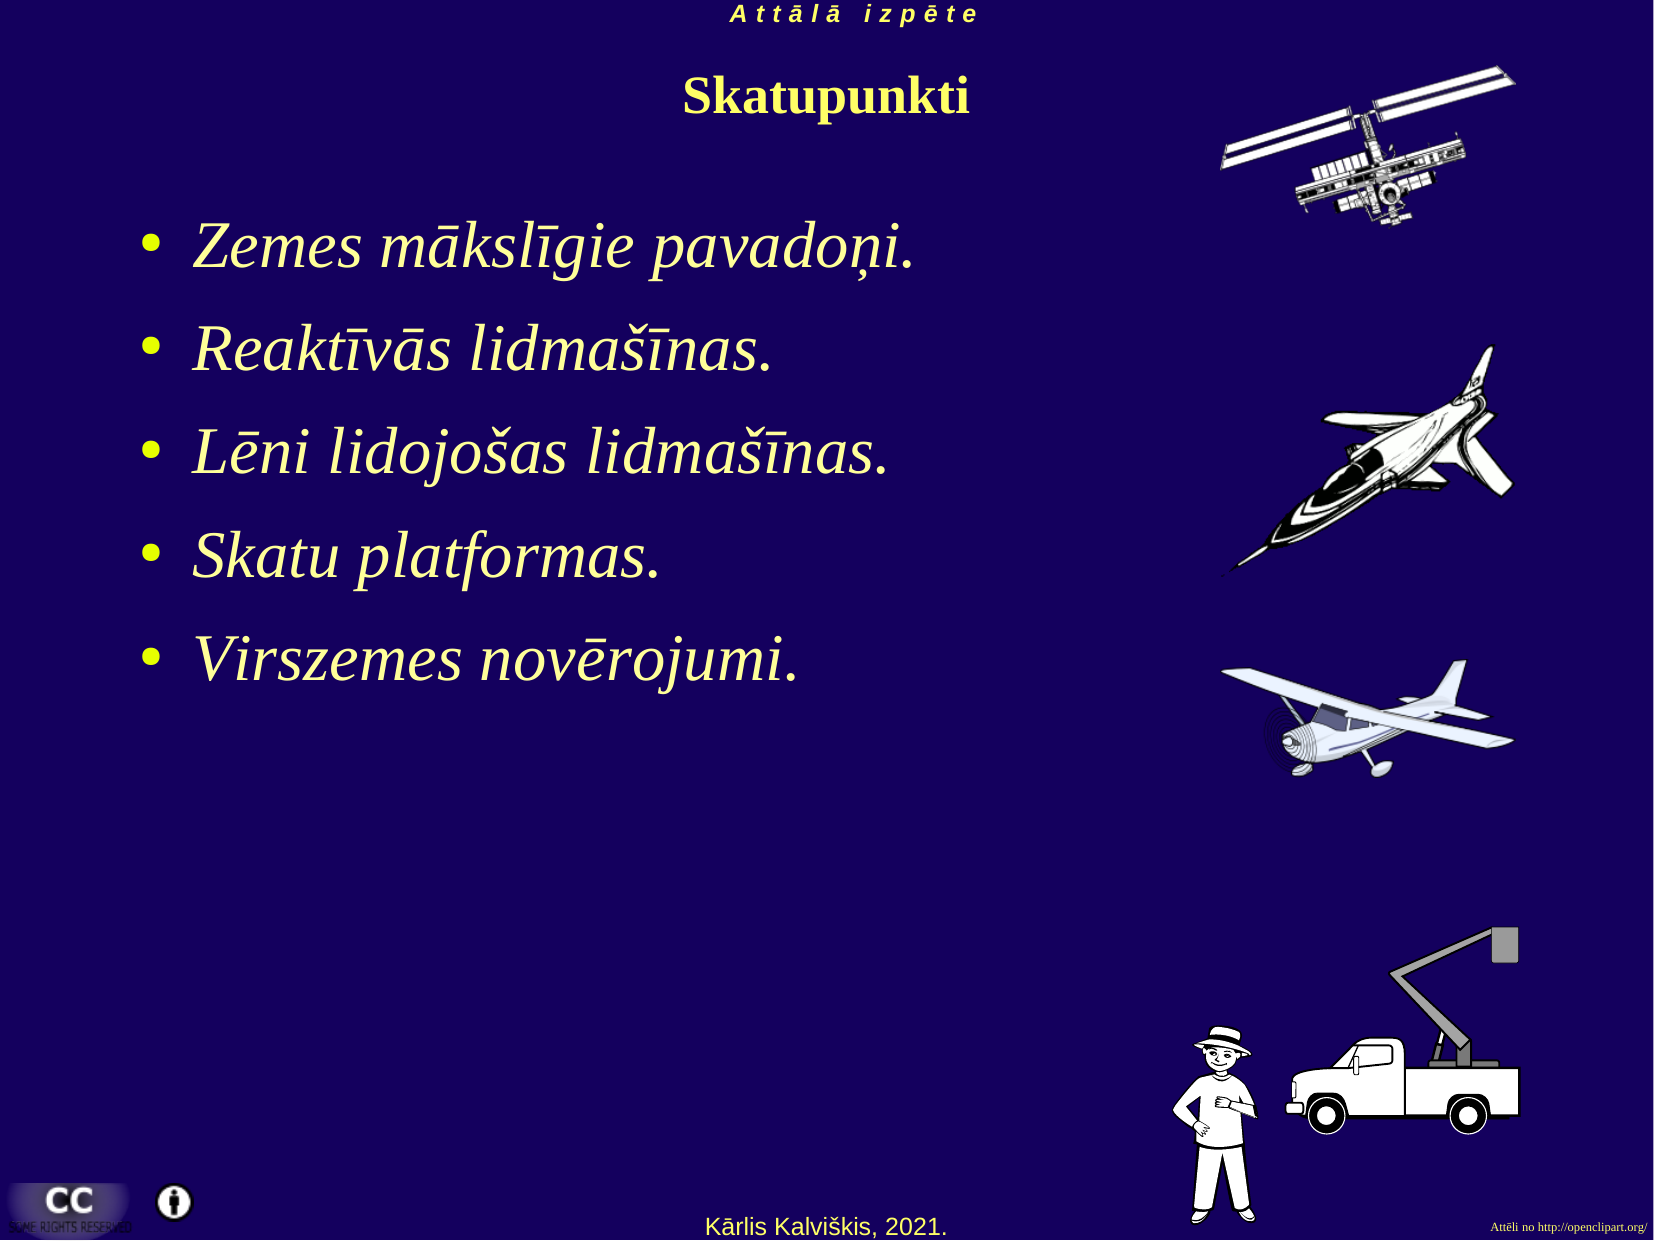

# Skatupunkti
Zemes mākslīgie pavadoņi.
Reaktīvās lidmašīnas.
Lēni lidojošas lidmašīnas.
Skatu platformas.
Virszemes novērojumi.
Attēli no http://openclipart.org/